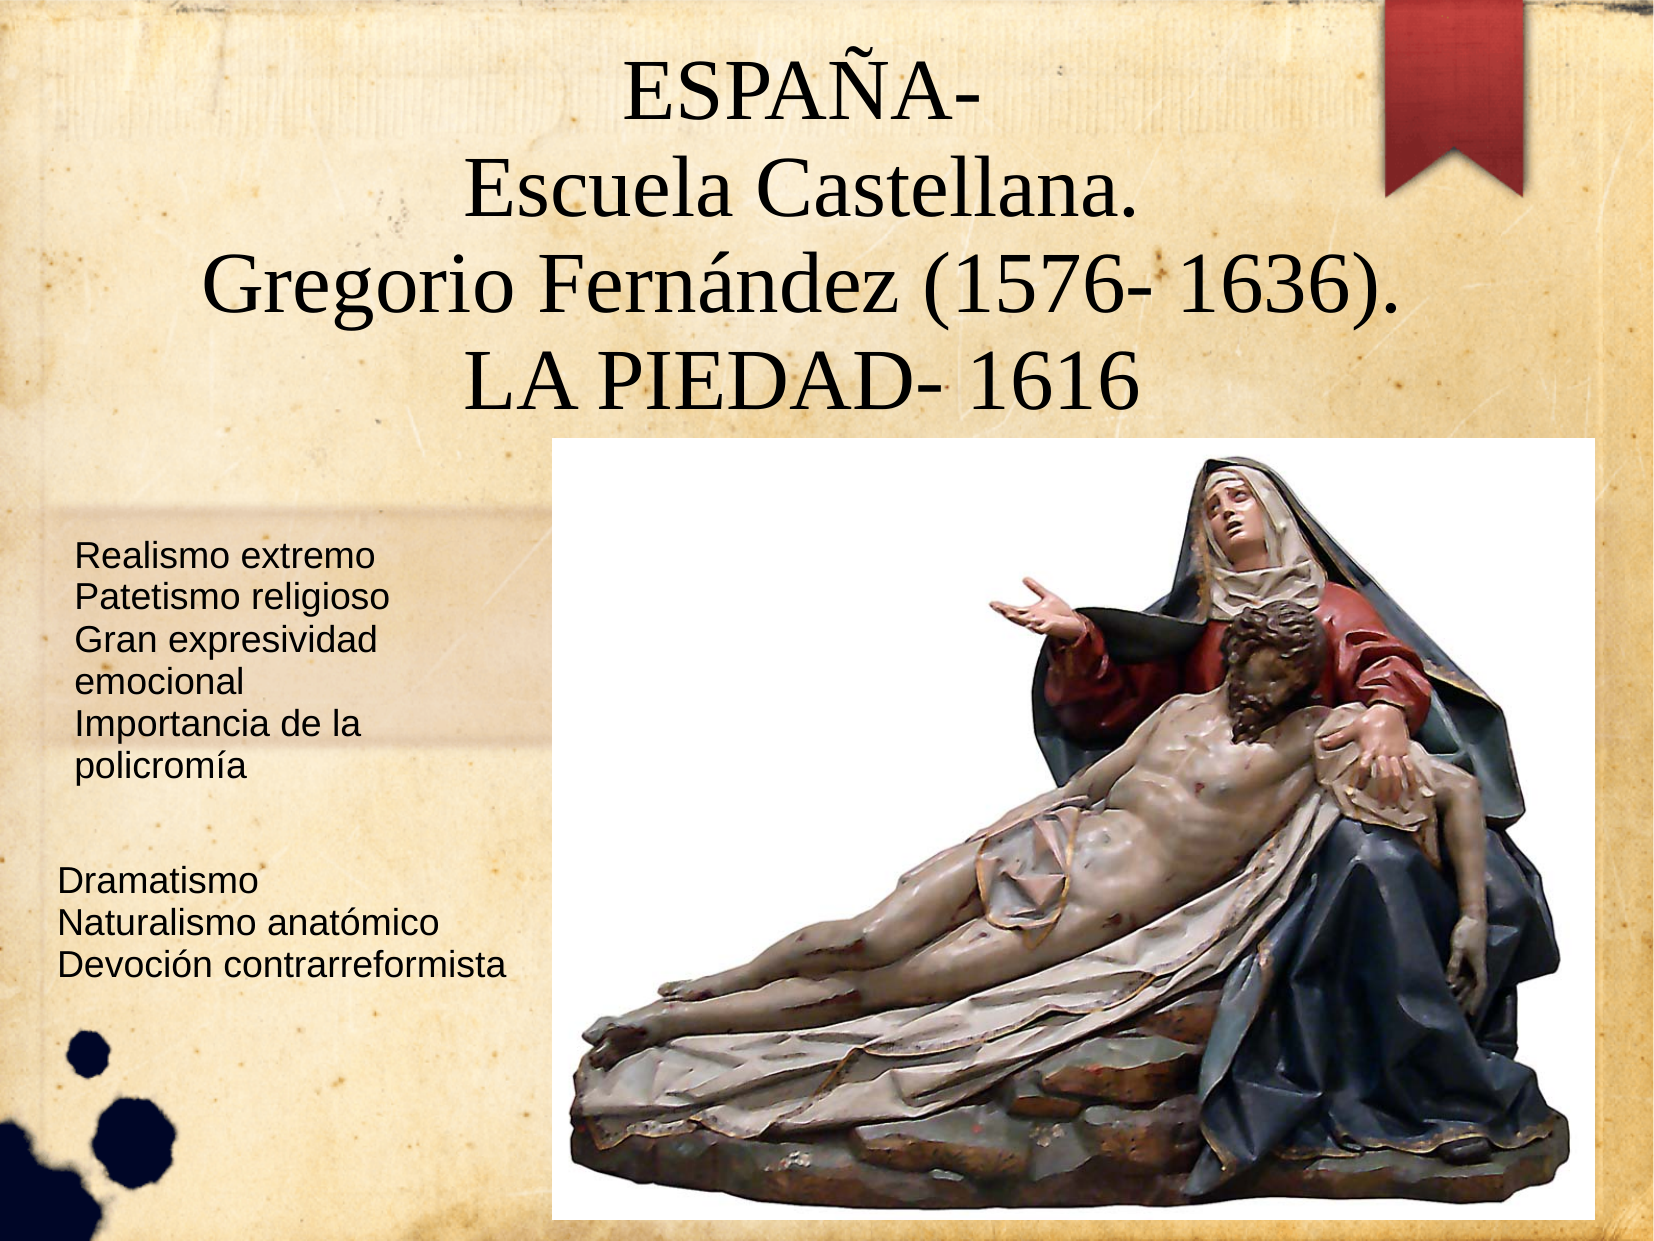

# ESPAÑA- Escuela Castellana. Gregorio Fernández (1576- 1636). LA PIEDAD- 1616
Realismo extremo
Patetismo religioso
Gran expresividad emocional
Importancia de la policromía
Dramatismo
Naturalismo anatómico
Devoción contrarreformista